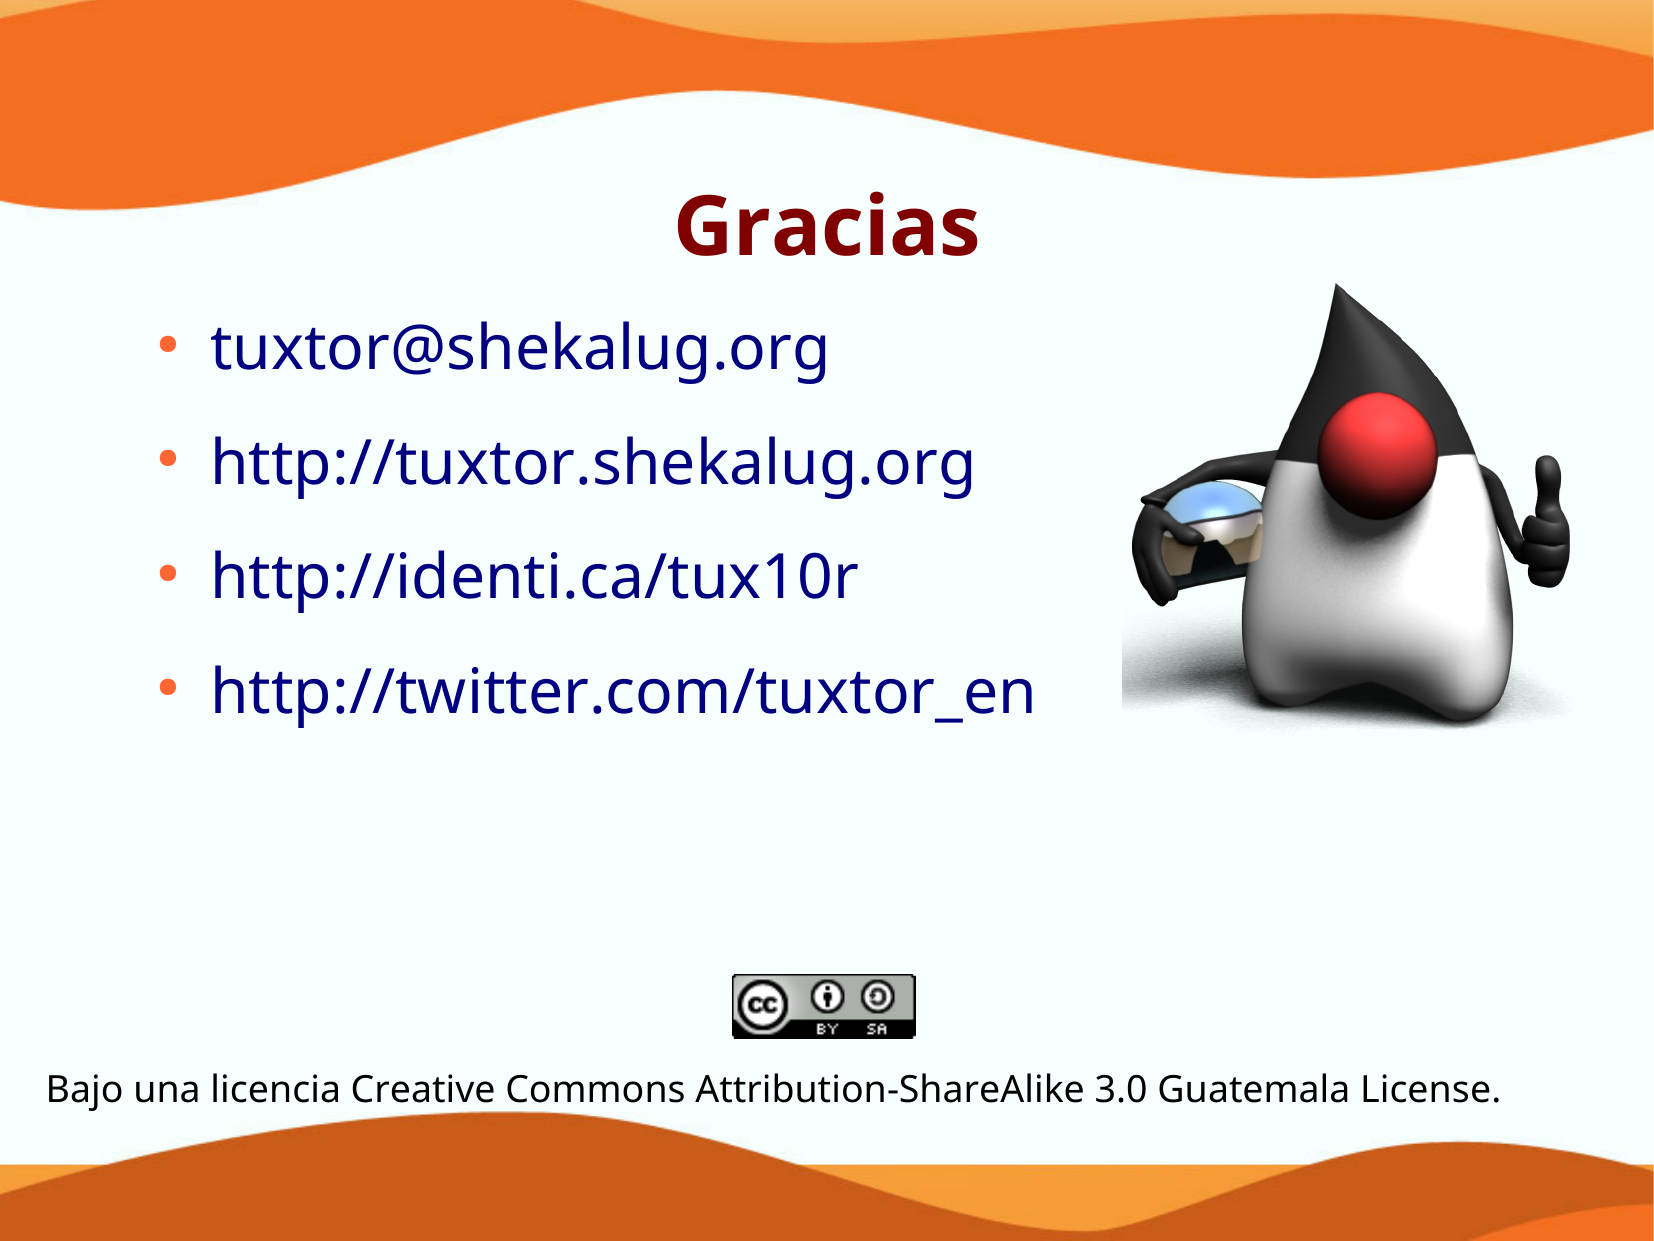

# Gracias
tuxtor@shekalug.org
http://tuxtor.shekalug.org
http://identi.ca/tux10r
http://twitter.com/tuxtor_en
Bajo una licencia Creative Commons Attribution-ShareAlike 3.0 Guatemala License.